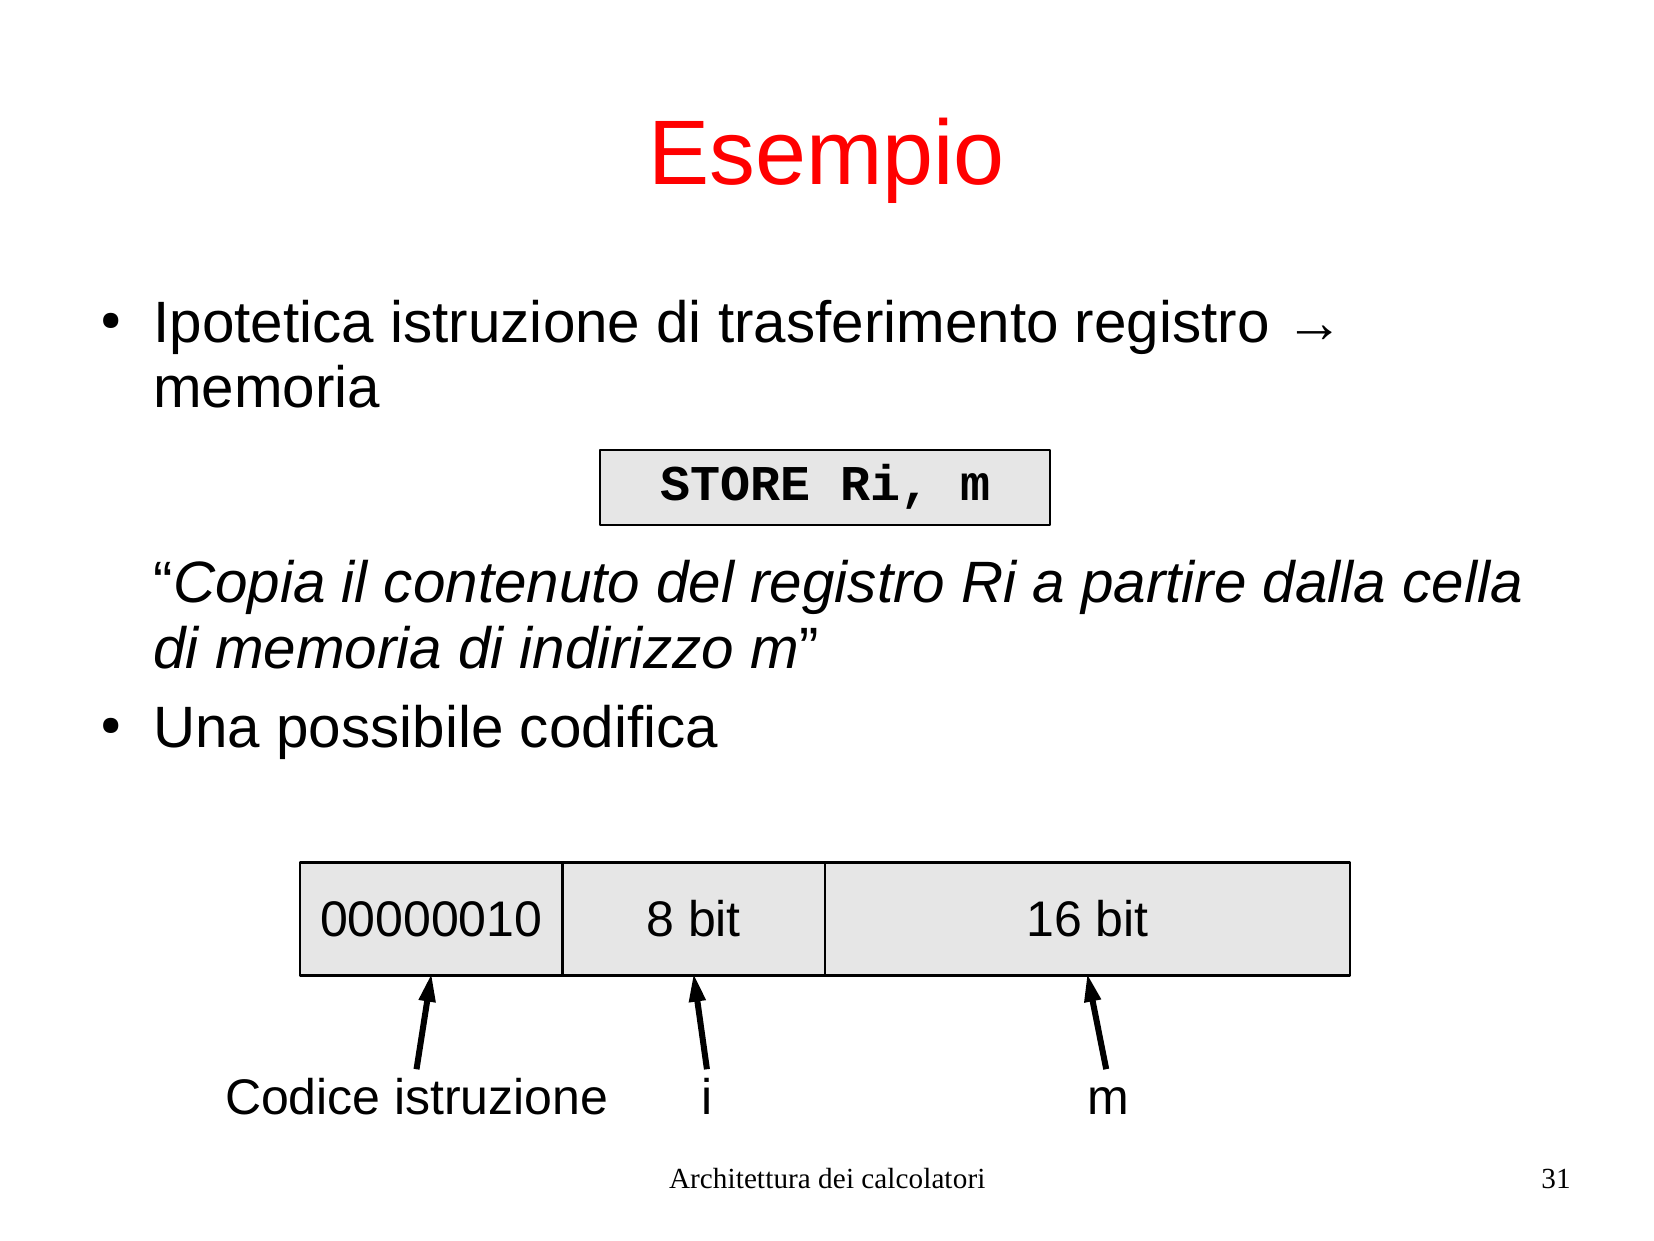

# Esempio
Ipotetica istruzione di trasferimento registro → memoria
“Copia il contenuto del registro Ri a partire dalla cella di memoria di indirizzo m”
Una possibile codifica
STORE Ri, m
00000010
8 bit
16 bit
m
Codice istruzione
i
Architettura dei calcolatori
31